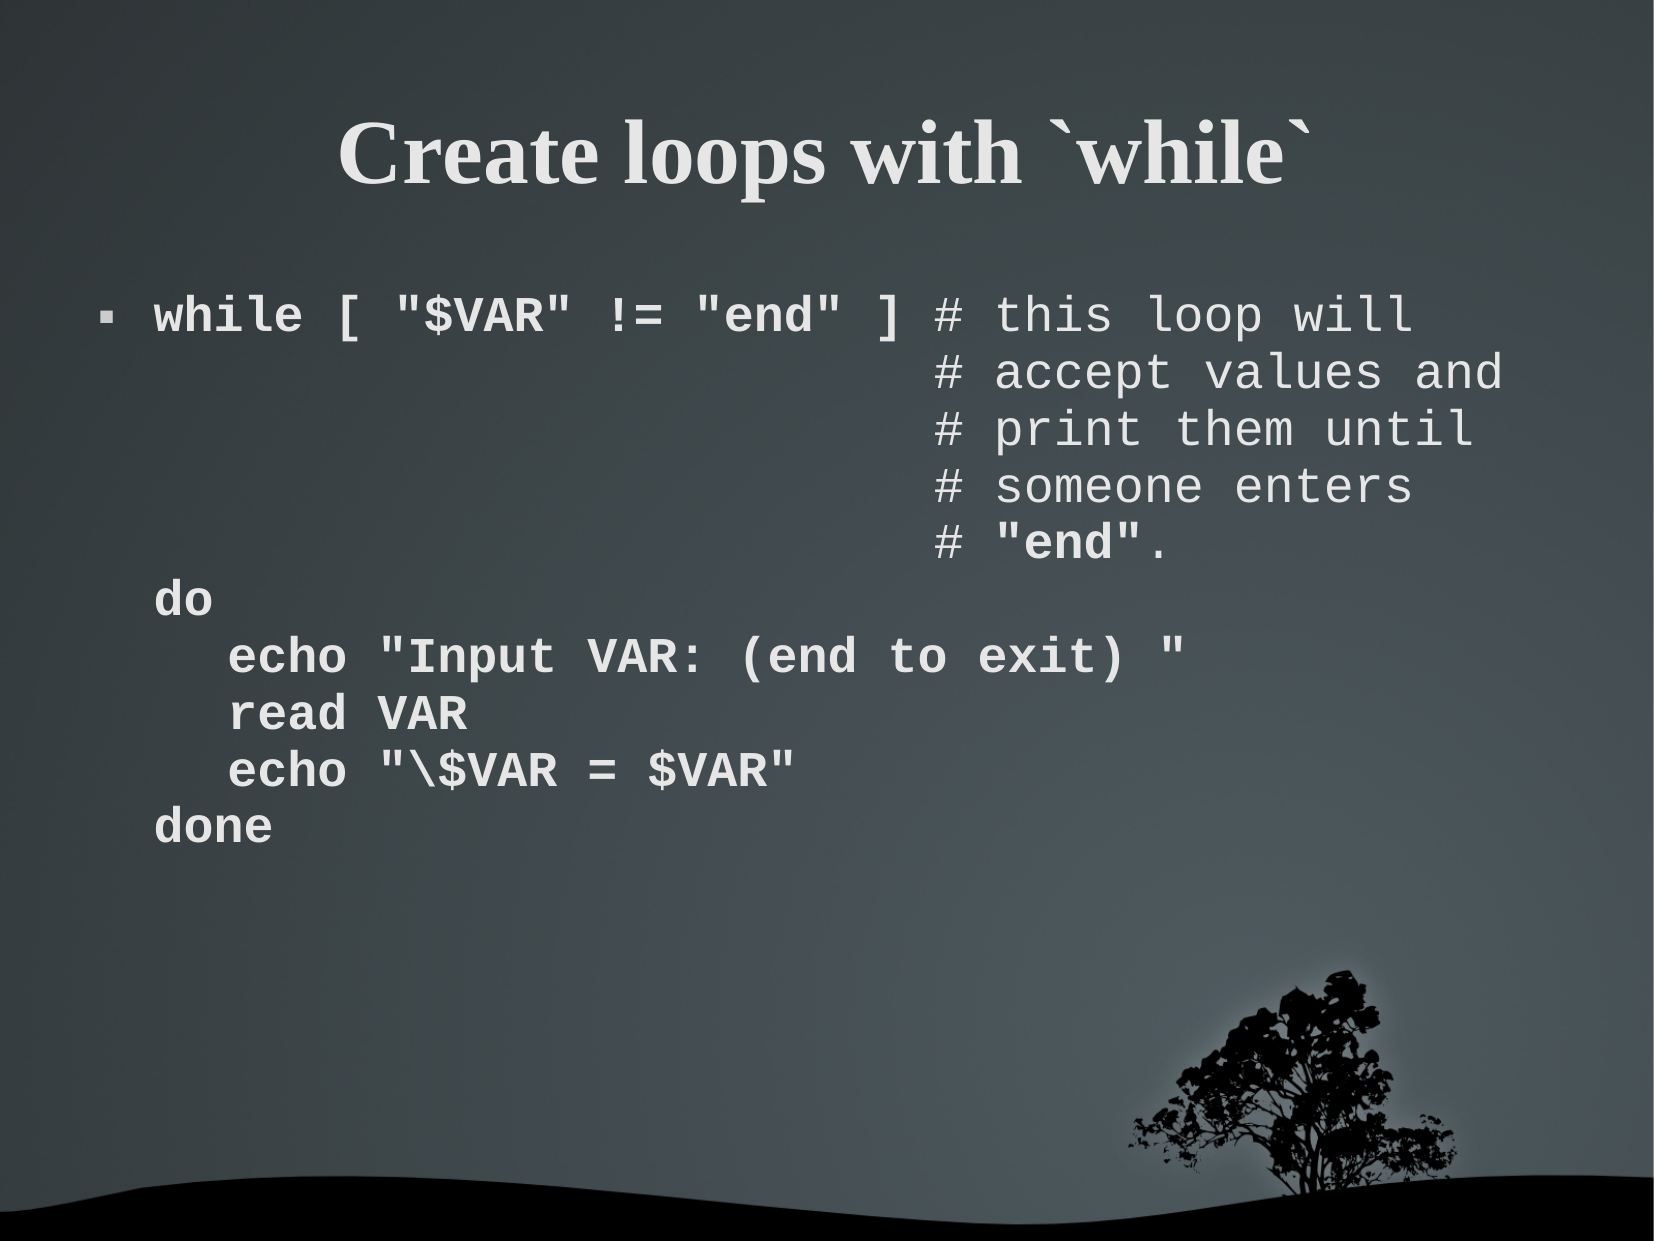

Create loops with `while`
# while [ "$VAR" != "end" ] # this loop will # accept values and # print them until # someone enters # "end". do echo "Input VAR: (end to exit) " read VAR echo "\$VAR = $VAR" done